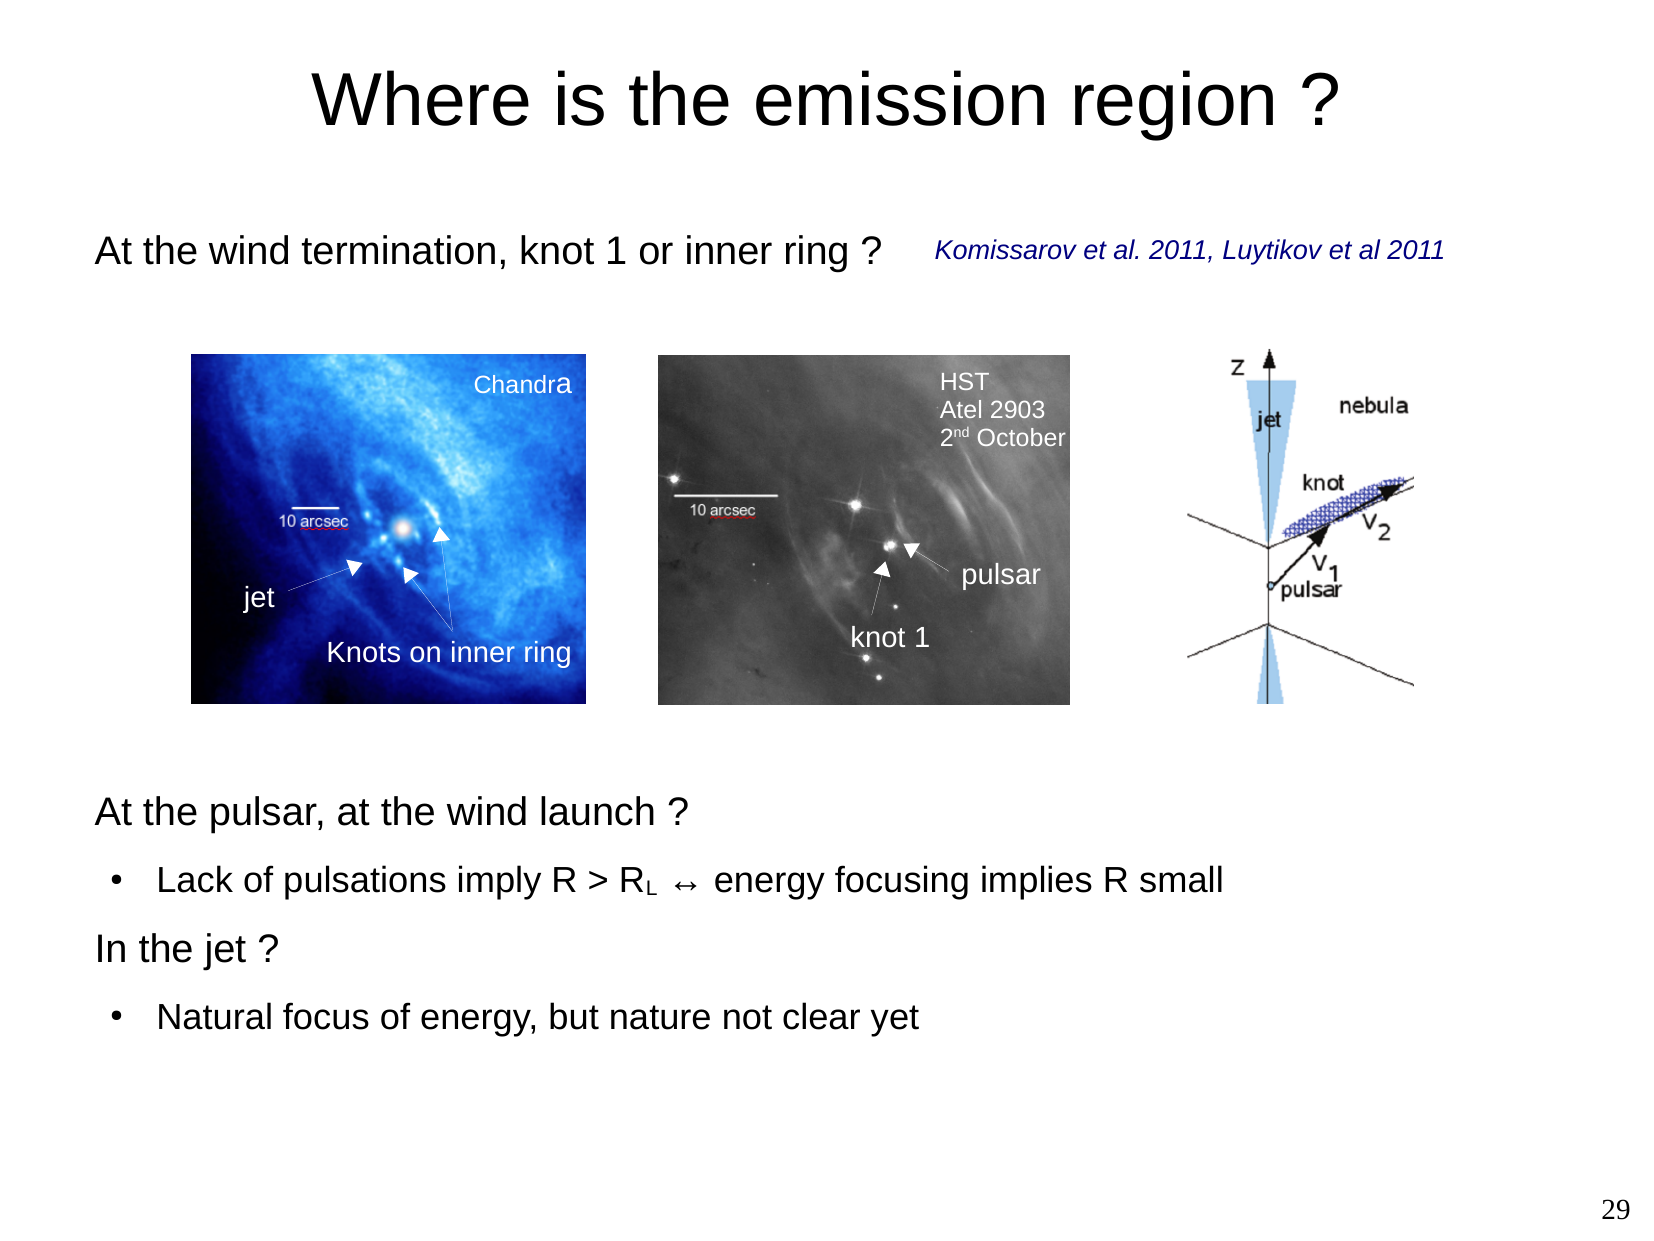

# Where is the emission region ?
Komissarov et al. 2011, Luytikov et al 2011
At the wind termination, knot 1 or inner ring ?
At the pulsar, at the wind launch ?
Lack of pulsations imply R > RL ↔ energy focusing implies R small
In the jet ?
Natural focus of energy, but nature not clear yet
Chandra
HST
Atel 2903
2nd October
pulsar
jet
knot 1
Knots on inner ring
29